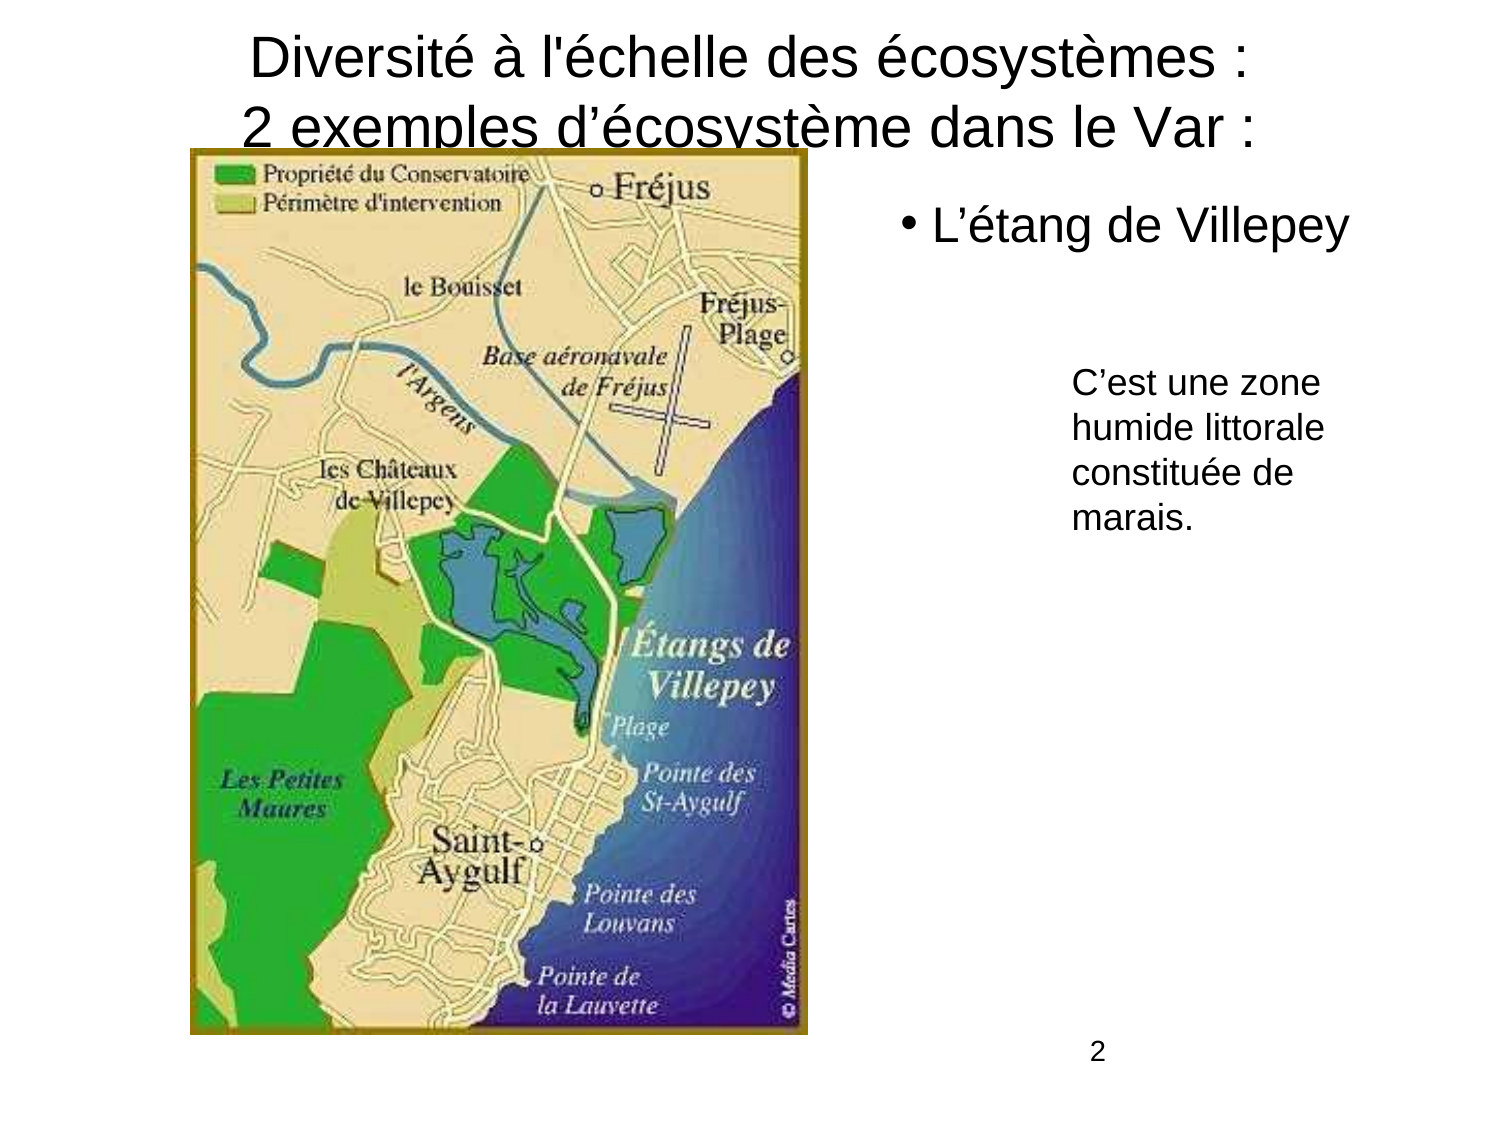

# Diversité à l'échelle des écosystèmes : 2 exemples d’écosystème dans le Var :
 L’étang de Villepey
C’est une zone humide littorale constituée de marais.